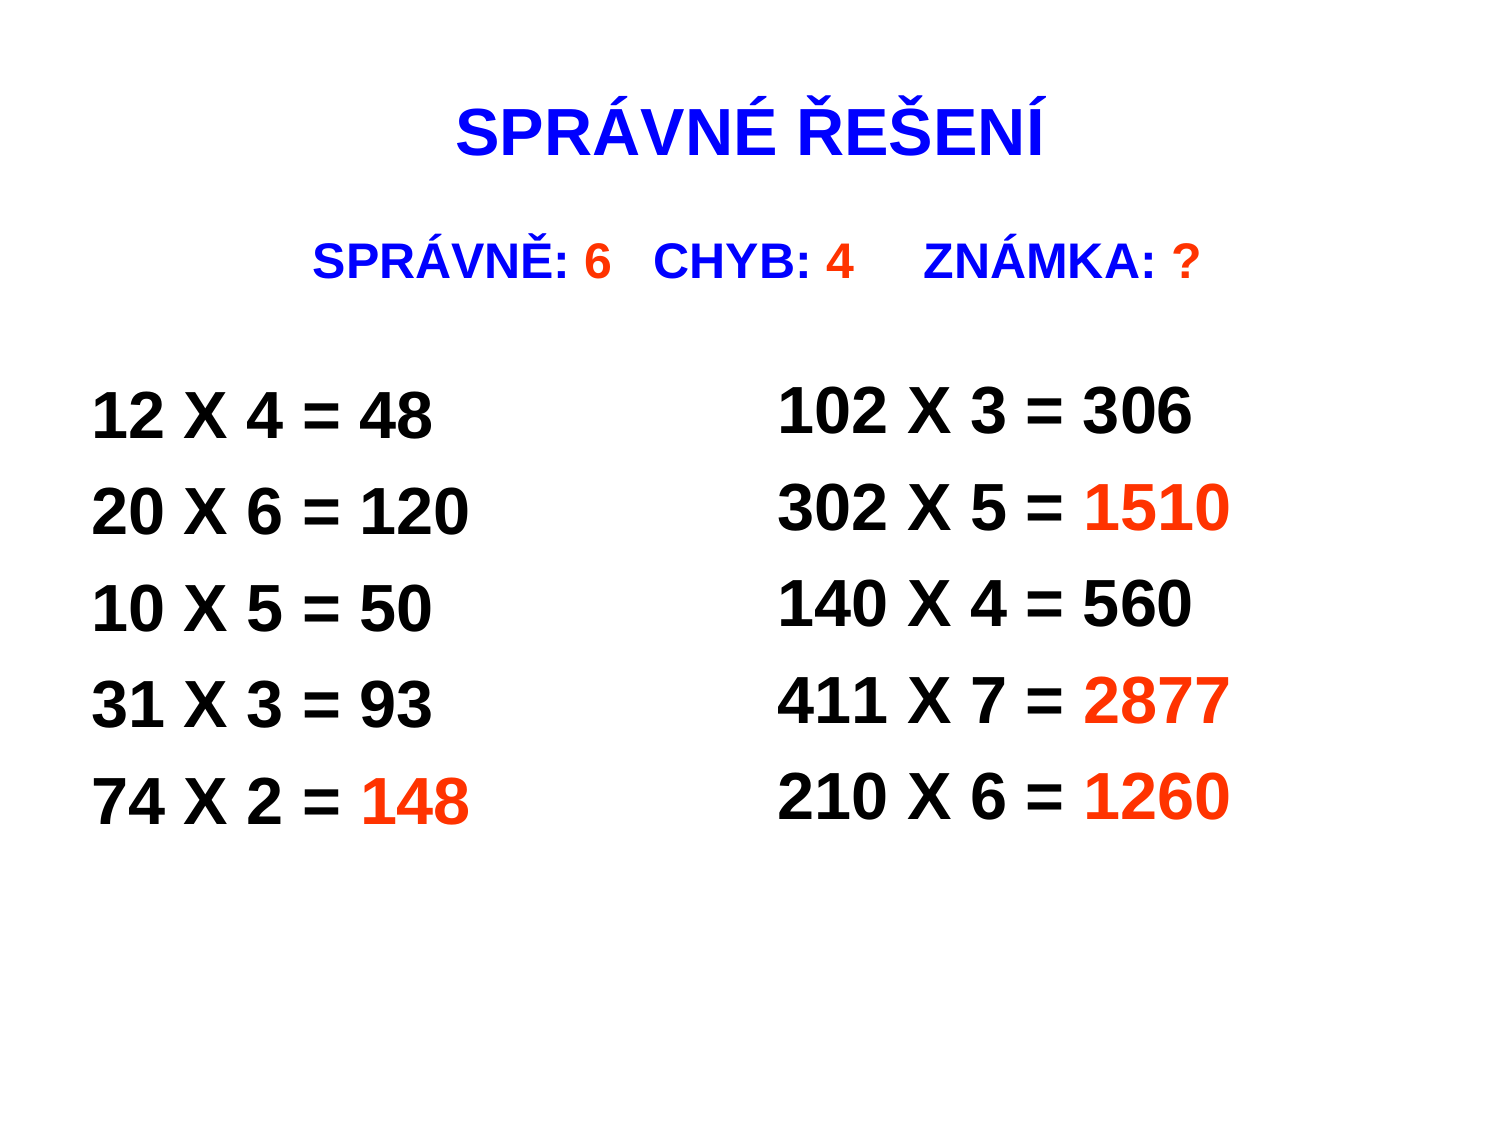

# SPRÁVNÉ ŘEŠENÍ SPRÁVNĚ: 6 CHYB: 4 ZNÁMKA: ?
102 X 3 = 306
302 X 5 = 1510
140 X 4 = 560
411 X 7 = 2877
210 X 6 = 1260
12 X 4 = 48
20 X 6 = 120
10 X 5 = 50
31 X 3 = 93
74 X 2 = 148